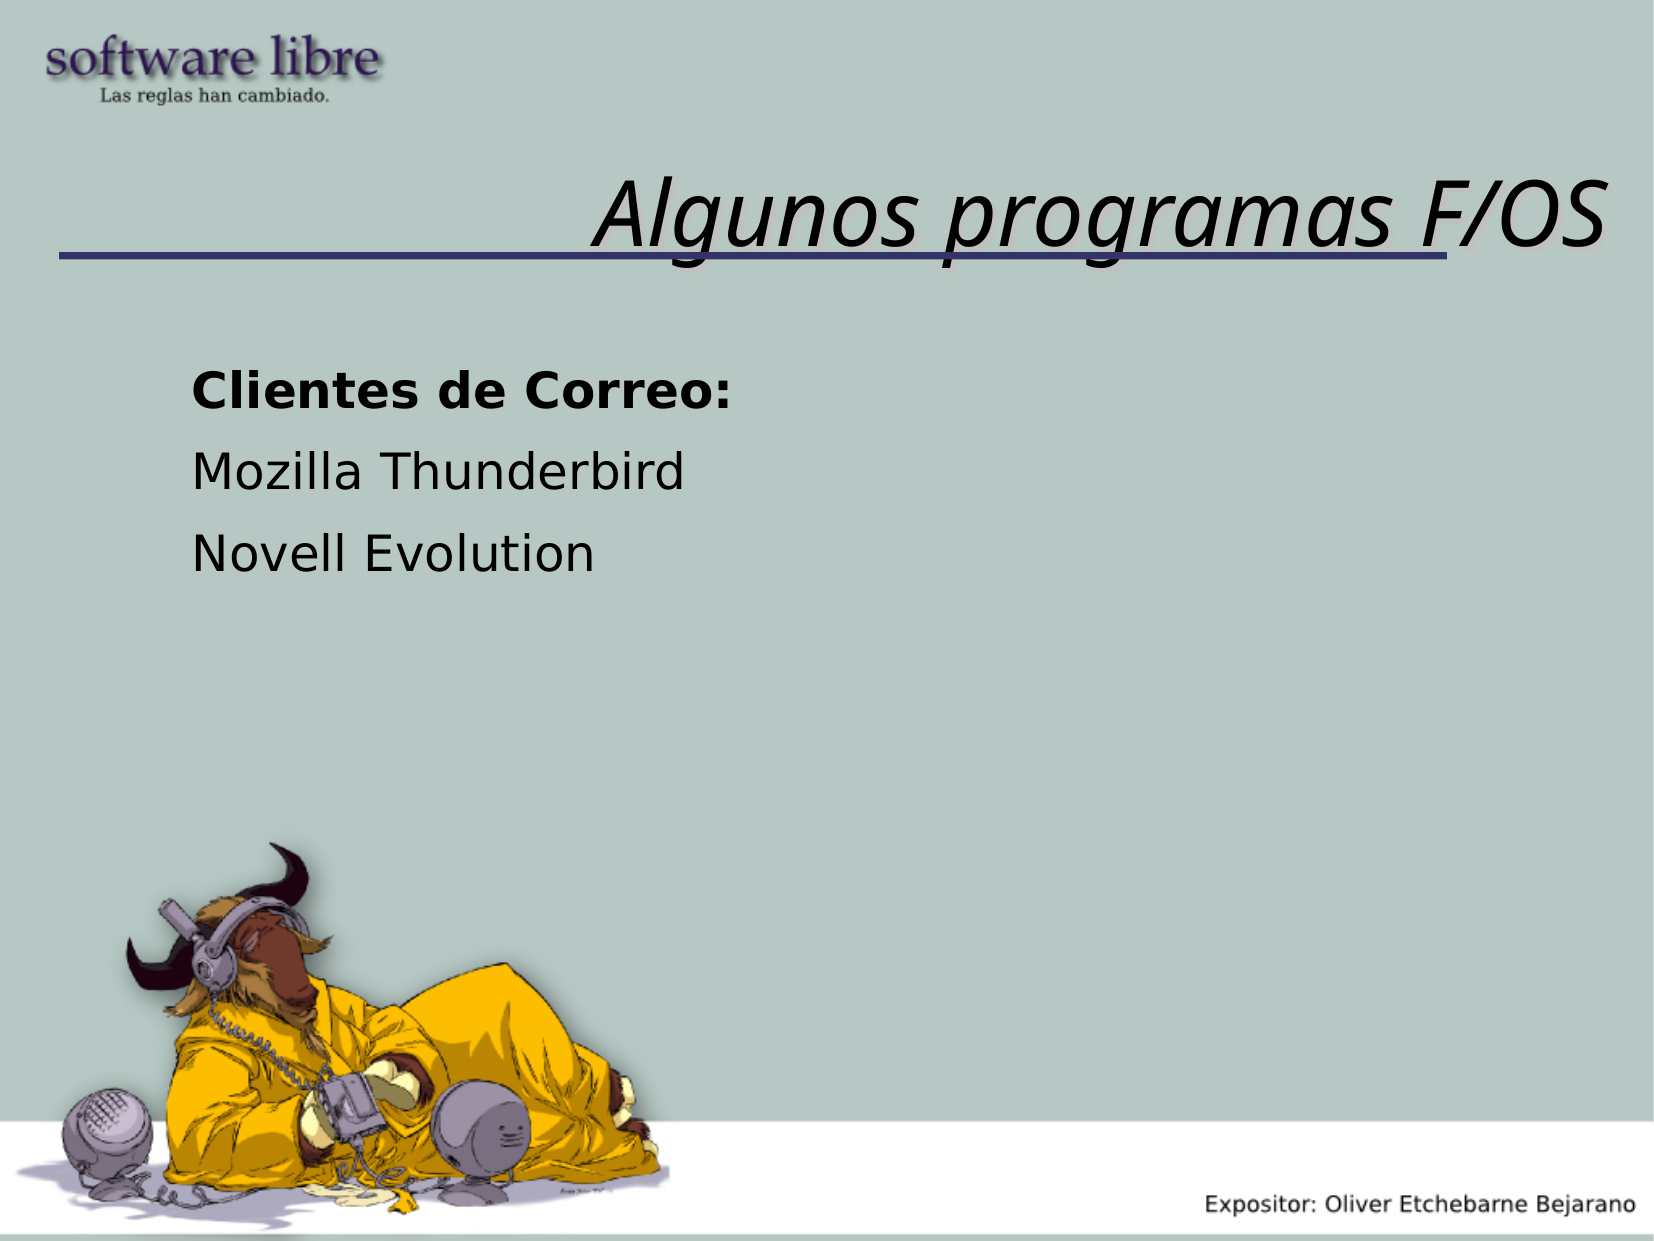

Algunos programas F/OS
Clientes de Correo:
Mozilla Thunderbird
Novell Evolution